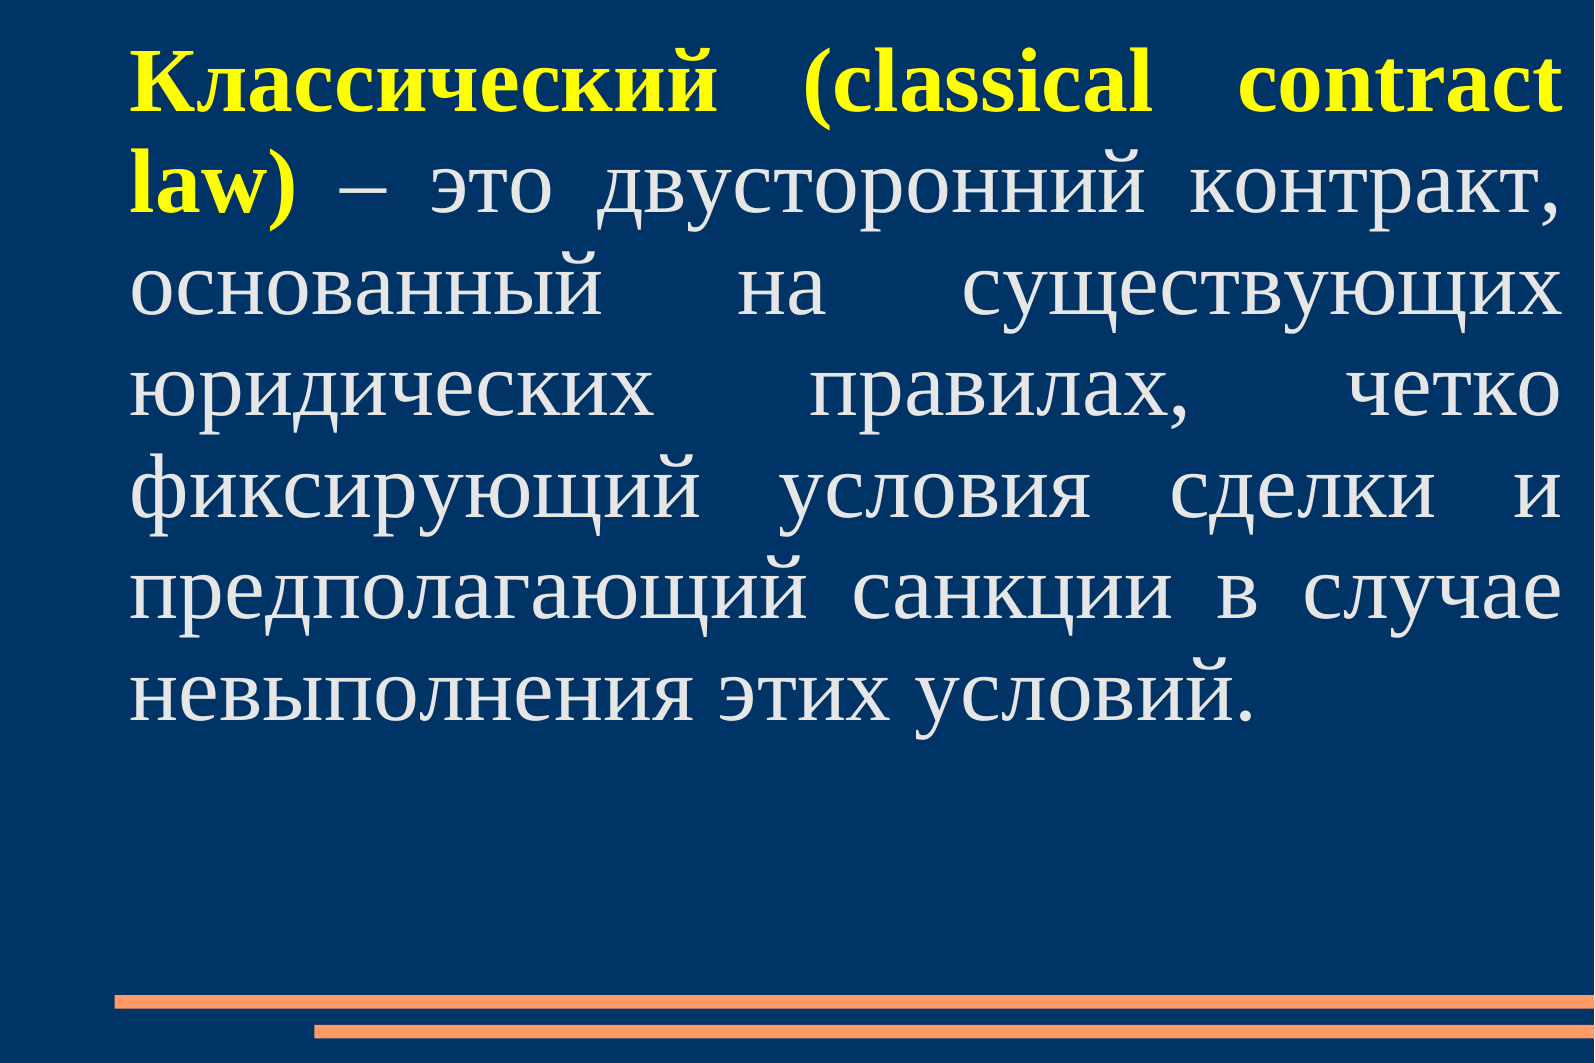

# Классический (classical contract law) – это двусторонний контракт, основанный на существующих юридических правилах, четко фиксирующий условия сделки и предполагающий санкции в случае невыполнения этих условий.